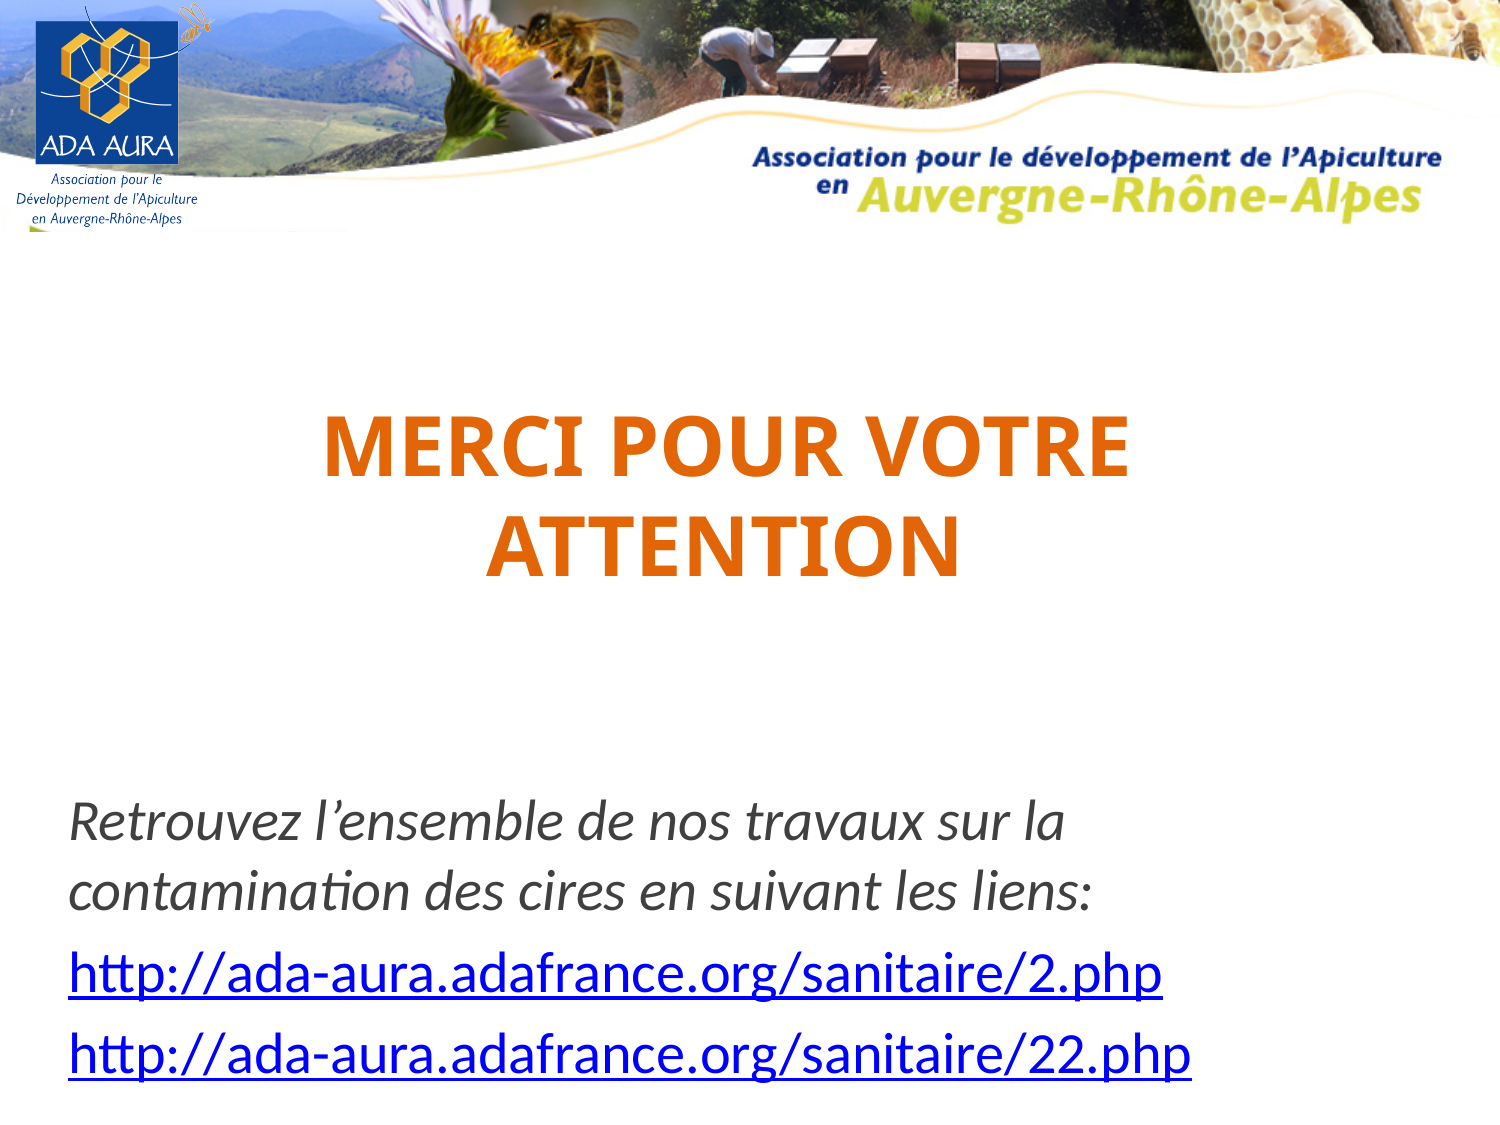

# MERCI POUR VOTRE ATTENTION
Retrouvez l’ensemble de nos travaux sur la contamination des cires en suivant les liens:
http://ada-aura.adafrance.org/sanitaire/2.php
http://ada-aura.adafrance.org/sanitaire/22.php